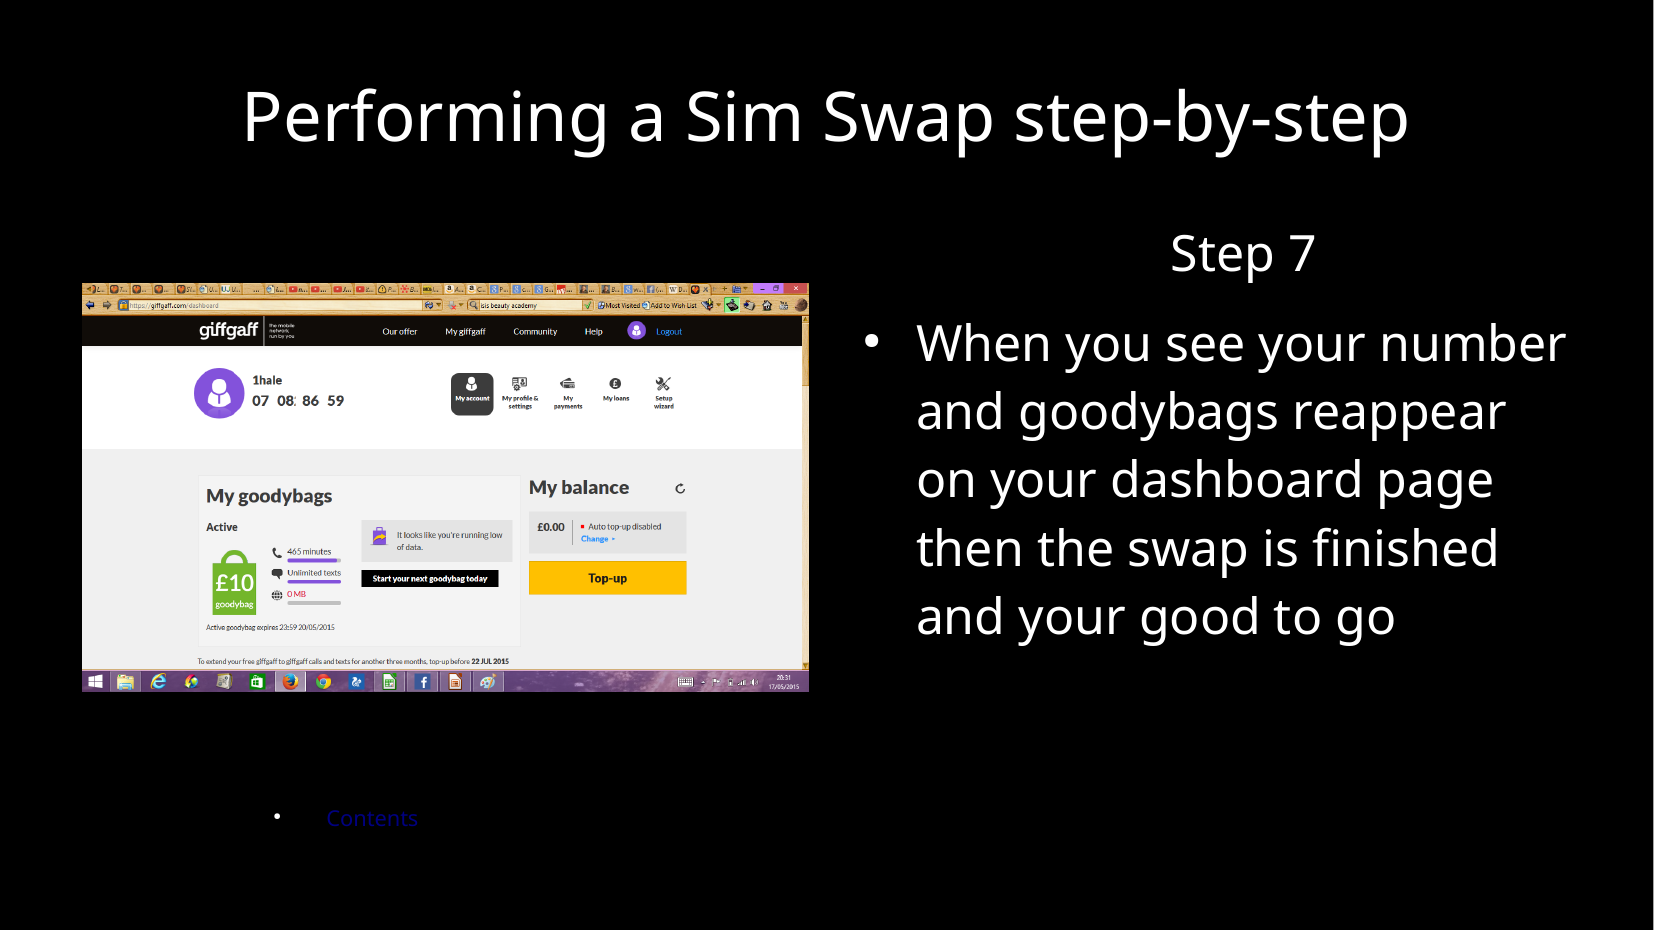

# Performing a Sim Swap step-by-step
Step 7
When you see your number and goodybags reappear on your dashboard page then the swap is finished and your good to go
Contents